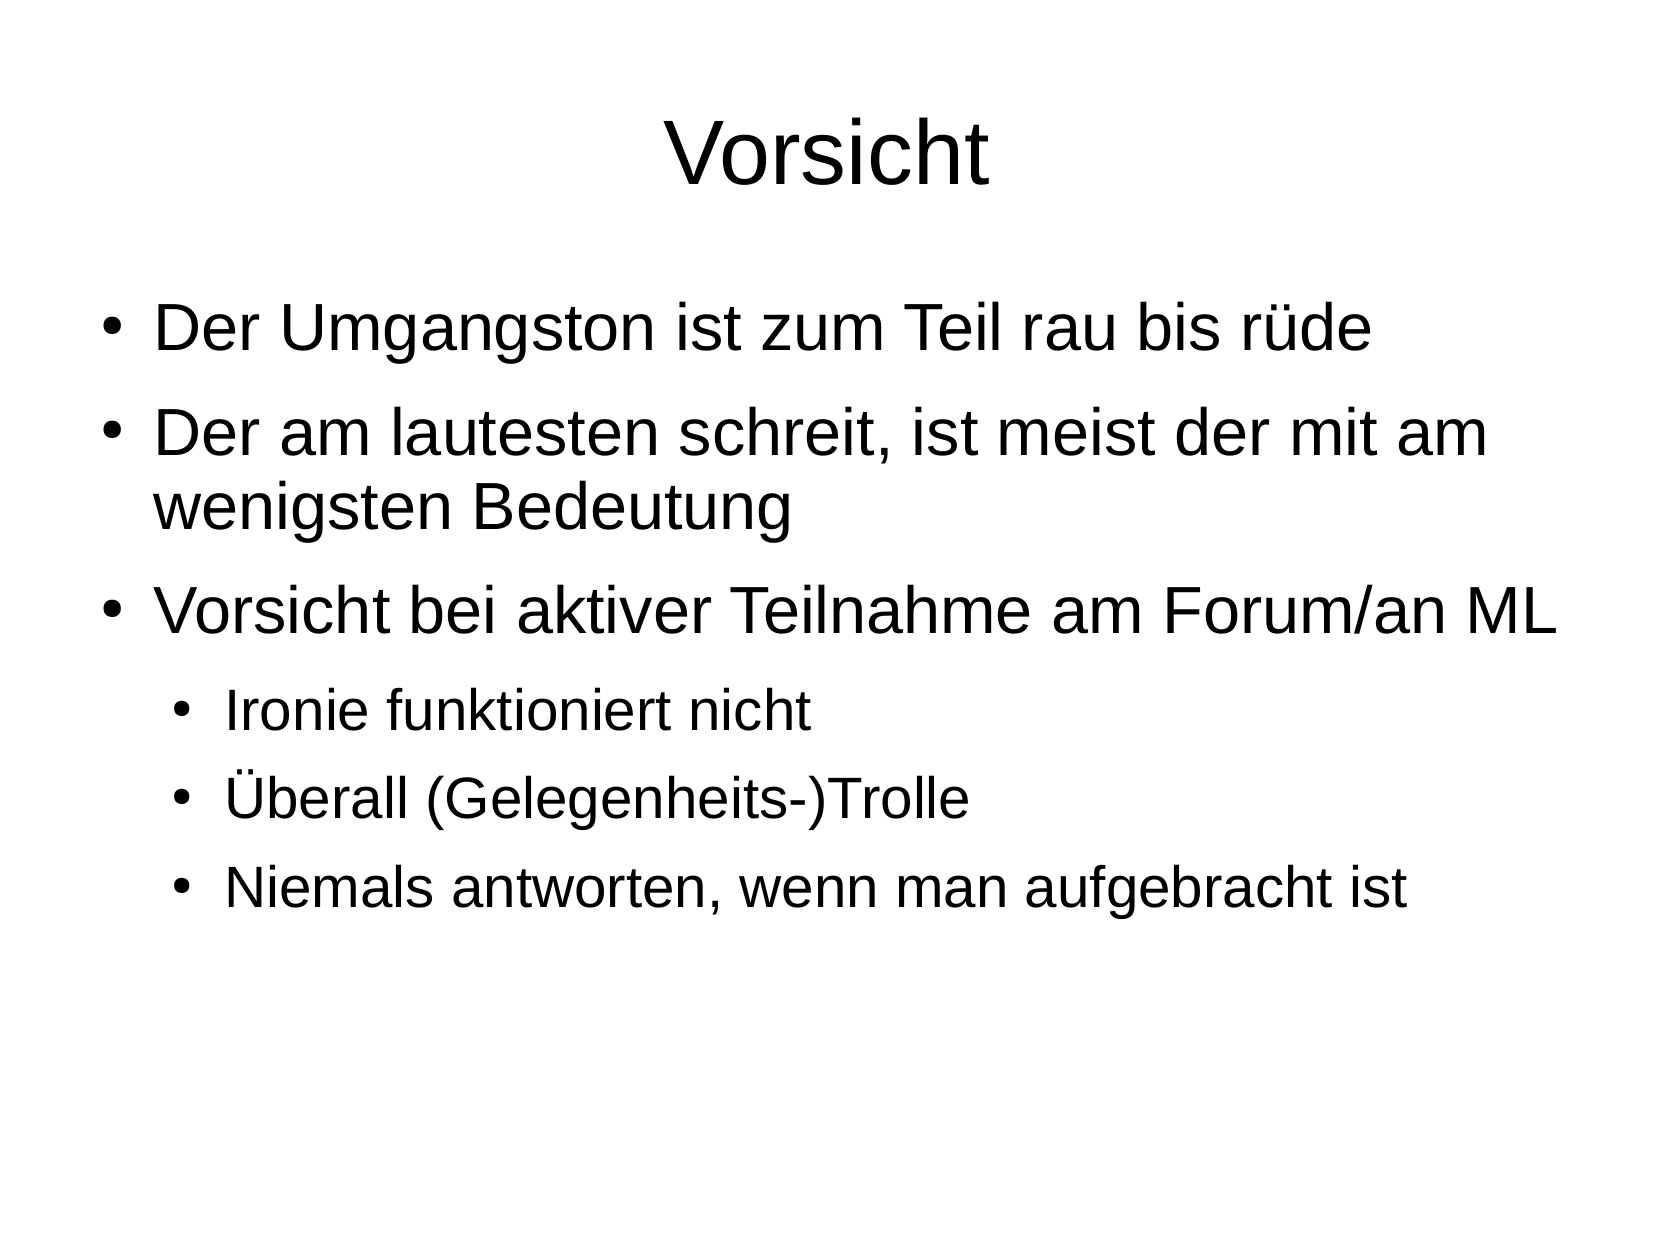

# Vorsicht
Der Umgangston ist zum Teil rau bis rüde
Der am lautesten schreit, ist meist der mit am wenigsten Bedeutung
Vorsicht bei aktiver Teilnahme am Forum/an ML
Ironie funktioniert nicht
Überall (Gelegenheits-)Trolle
Niemals antworten, wenn man aufgebracht ist